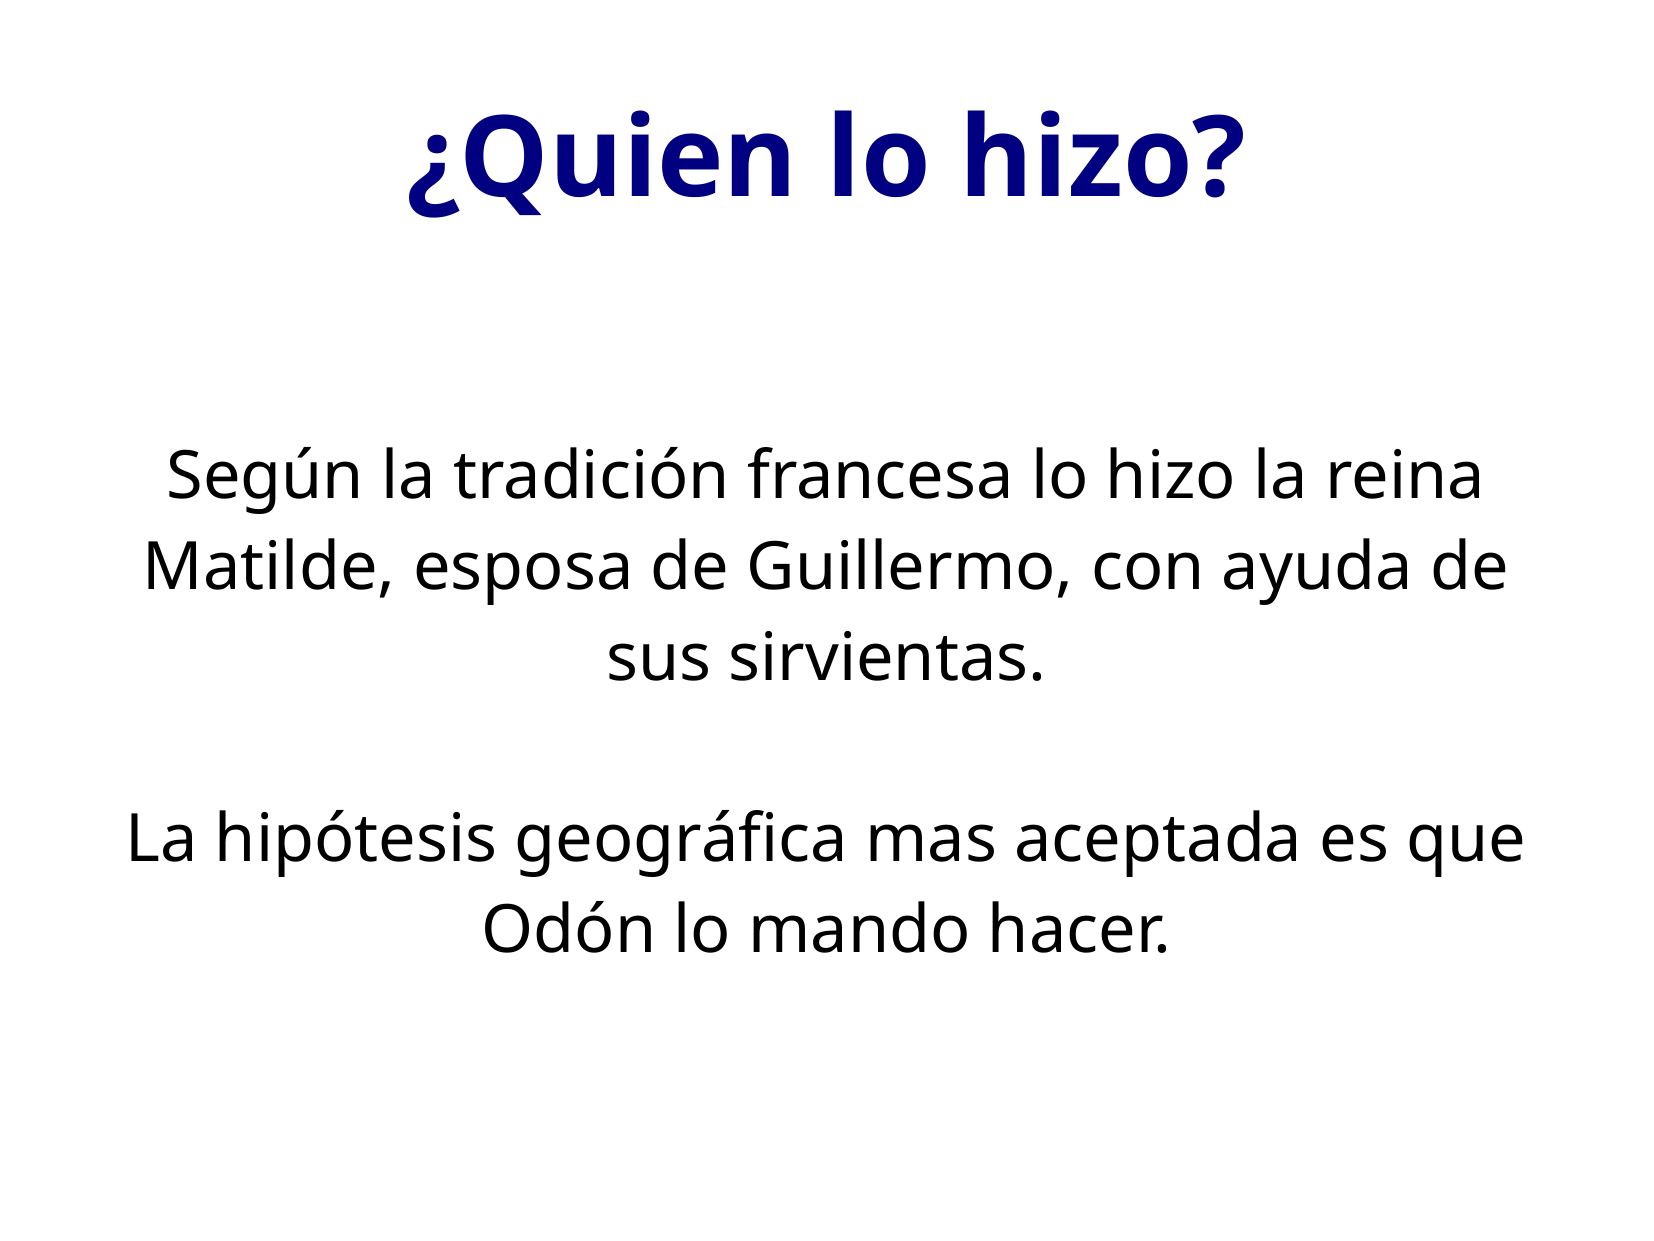

# ¿Quien lo hizo?
Según la tradición francesa lo hizo la reina Matilde, esposa de Guillermo, con ayuda de sus sirvientas.
La hipótesis geográfica mas aceptada es que Odón lo mando hacer.